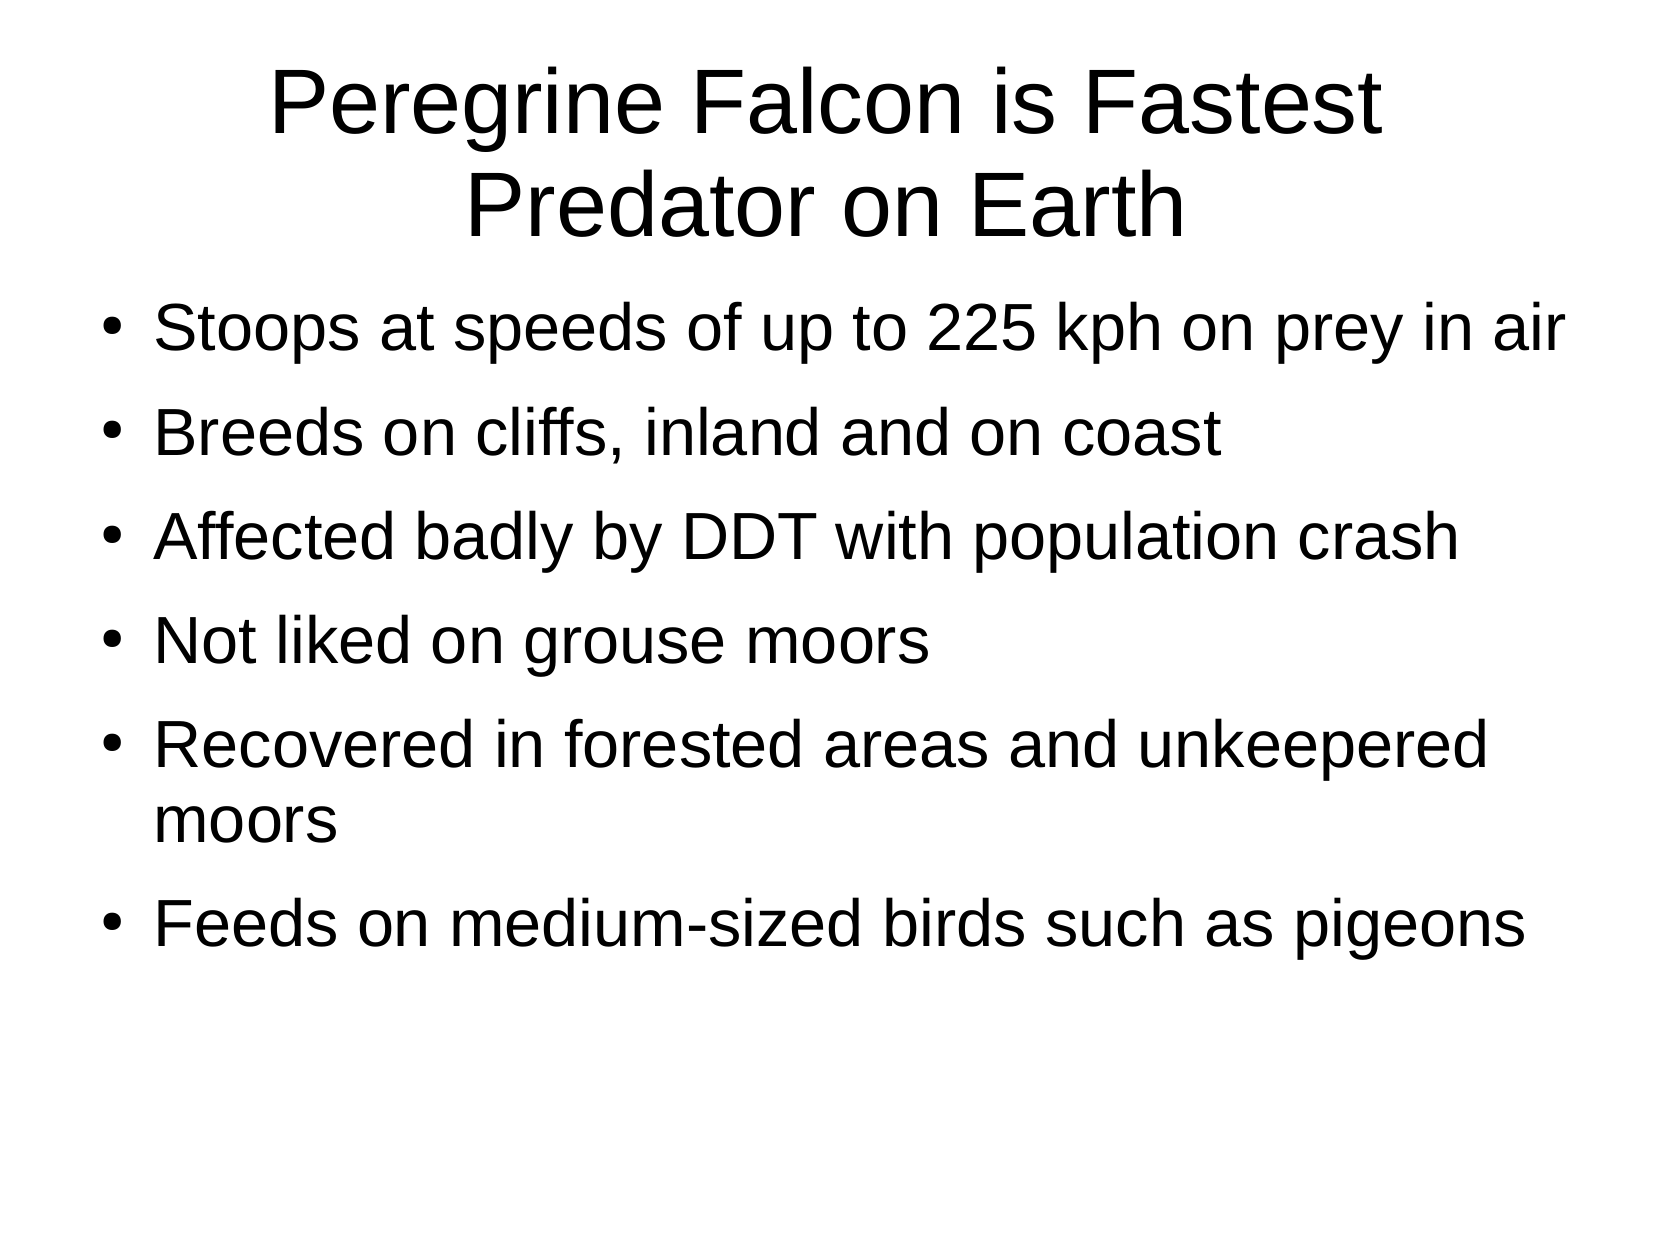

# Peregrine Falcon is Fastest Predator on Earth
Stoops at speeds of up to 225 kph on prey in air
Breeds on cliffs, inland and on coast
Affected badly by DDT with population crash
Not liked on grouse moors
Recovered in forested areas and unkeepered moors
Feeds on medium-sized birds such as pigeons